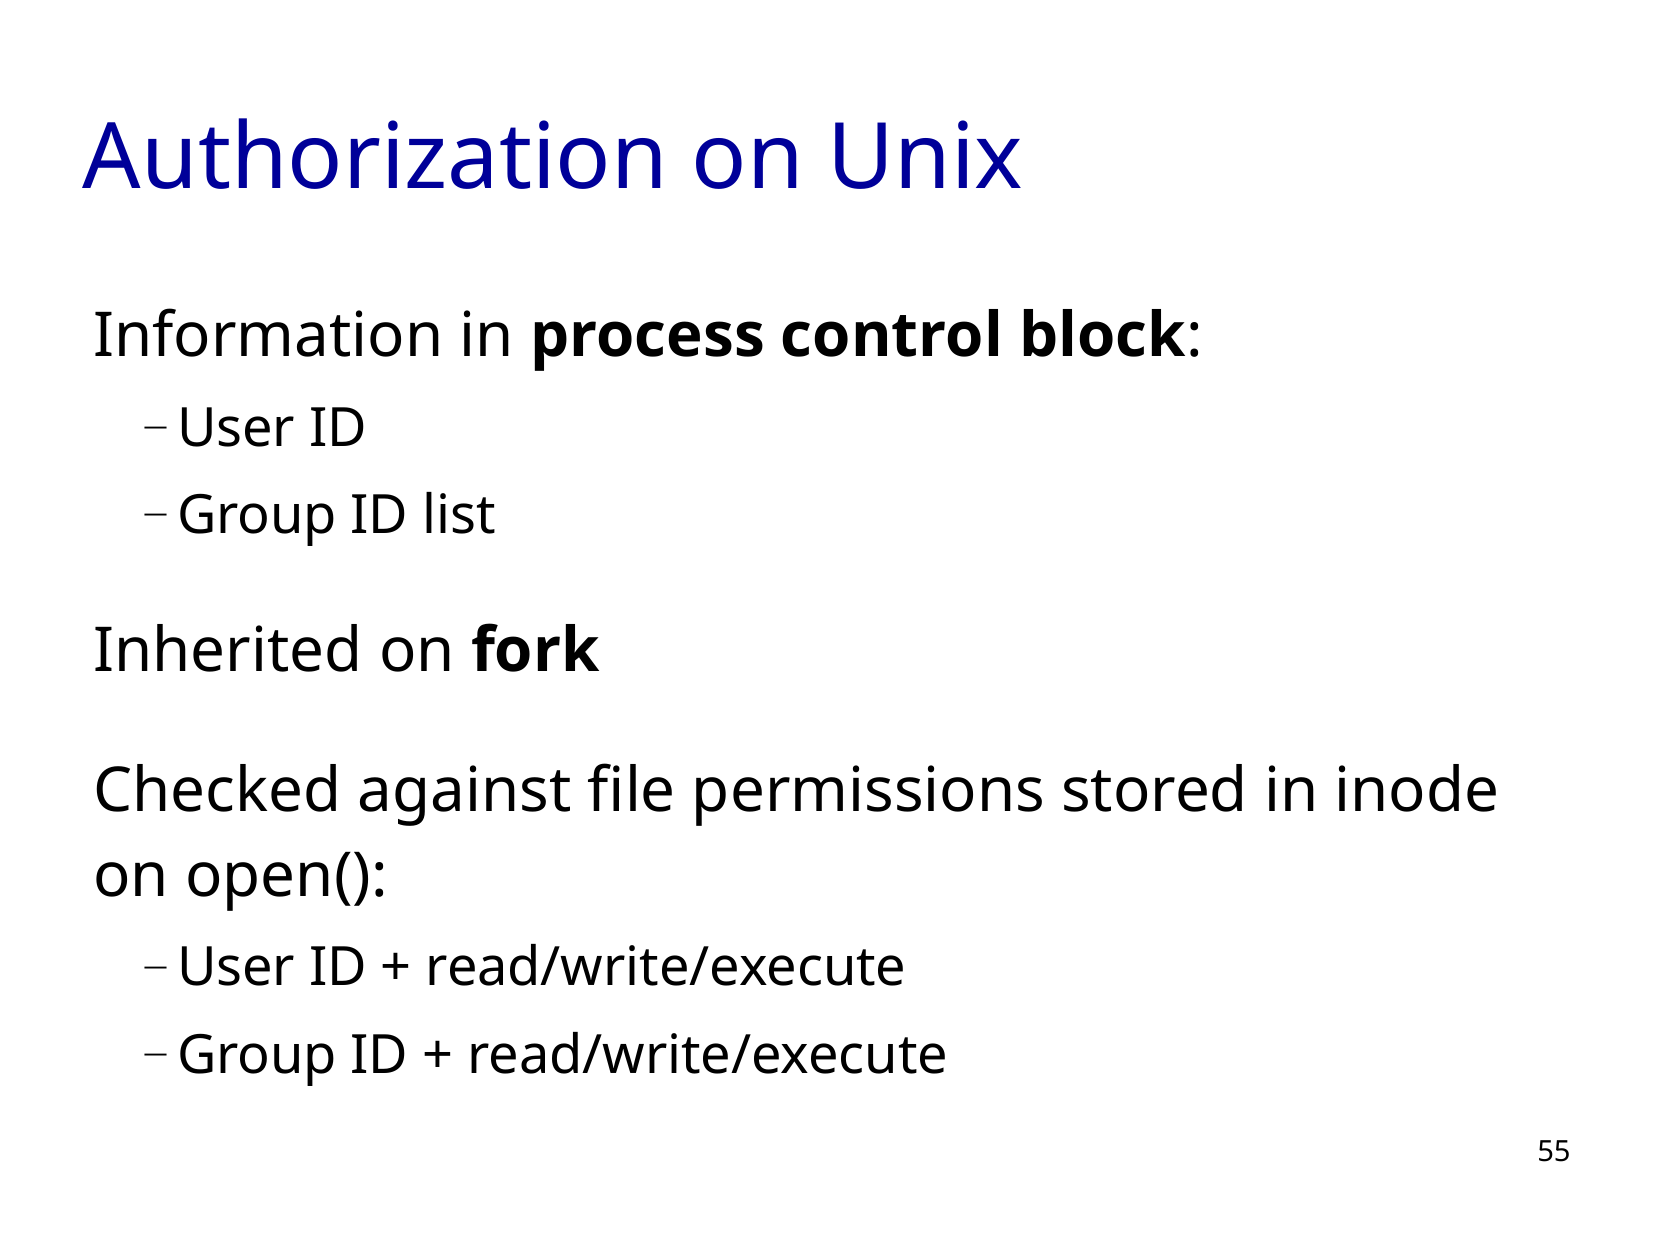

# Authorization on Unix
Information in process control block:
User ID
Group ID list
Inherited on fork
Checked against file permissions stored in inode on open():
User ID + read/write/execute
Group ID + read/write/execute
55